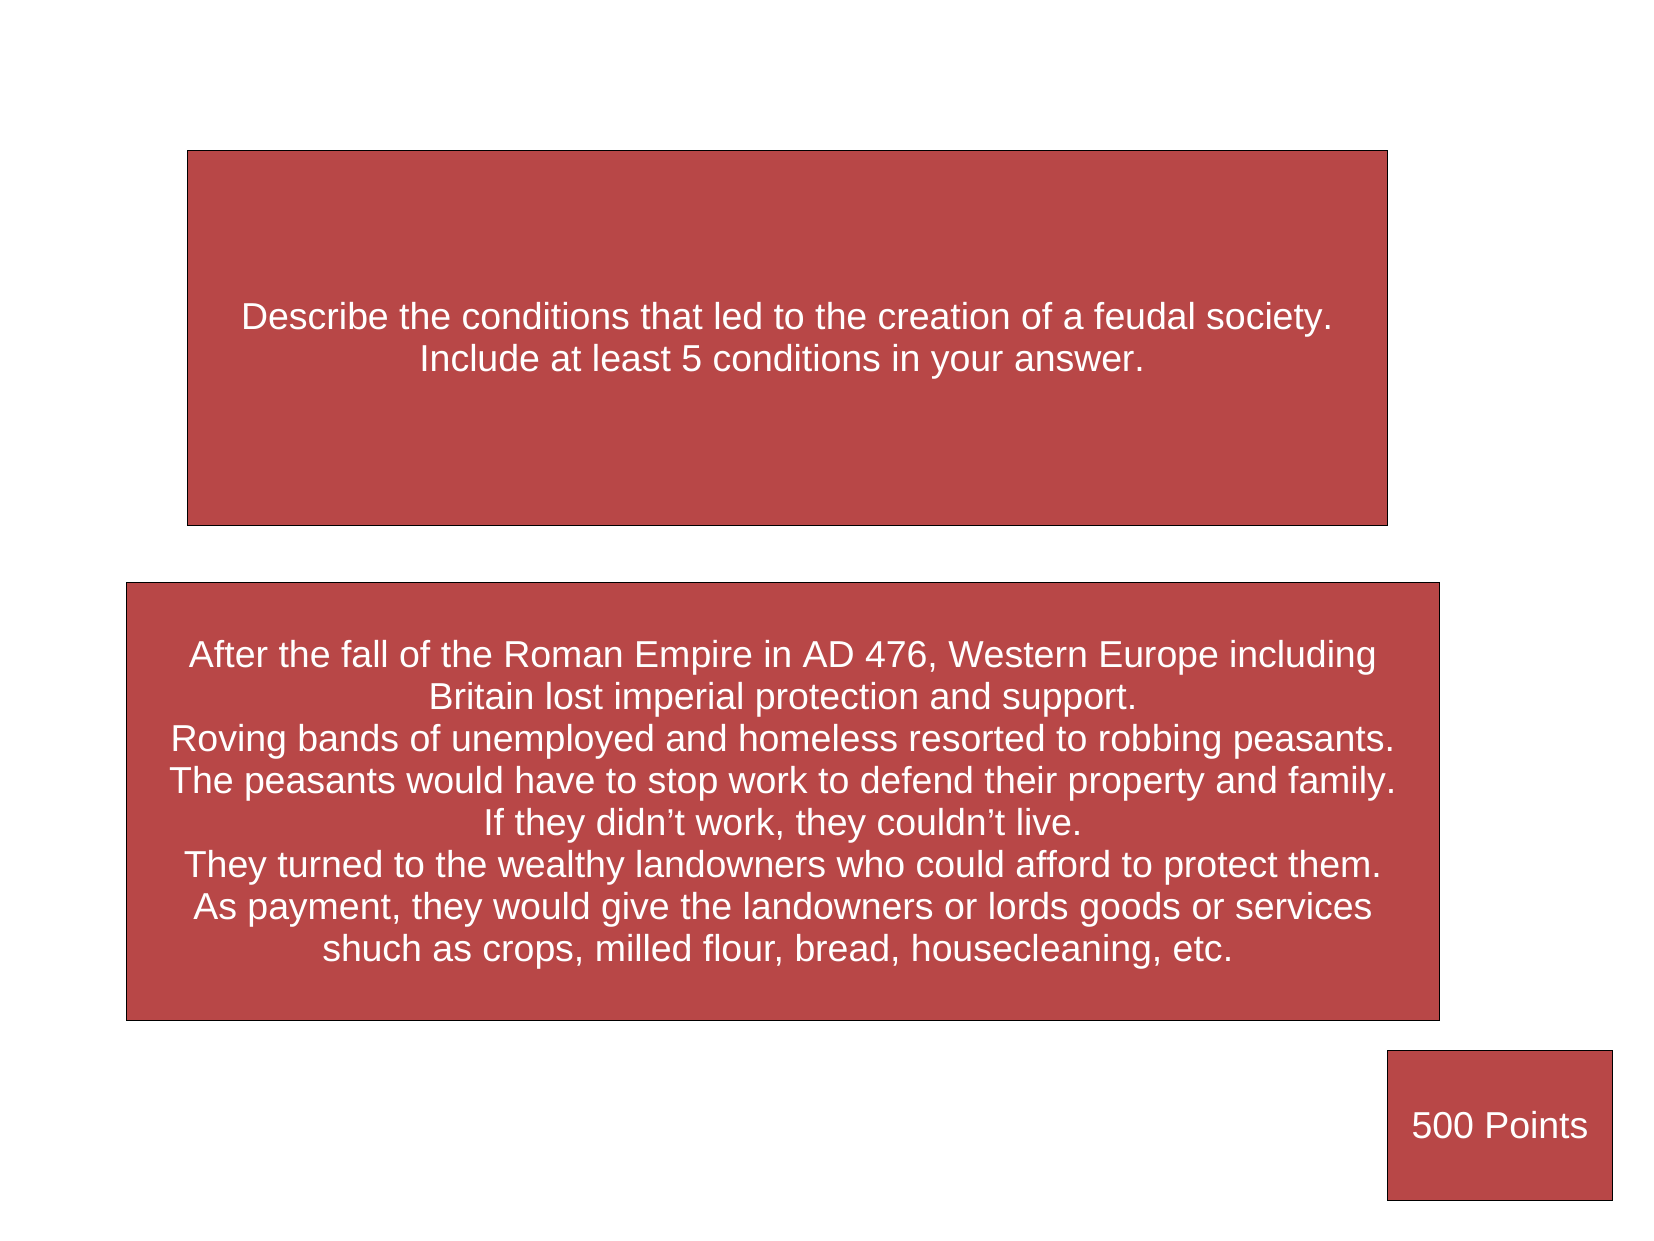

Describe the conditions that led to the creation of a feudal society. Include at least 5 conditions in your answer.
After the fall of the Roman Empire in AD 476, Western Europe including Britain lost imperial protection and support.
Roving bands of unemployed and homeless resorted to robbing peasants.
The peasants would have to stop work to defend their property and family.
If they didn’t work, they couldn’t live.
They turned to the wealthy landowners who could afford to protect them.
As payment, they would give the landowners or lords goods or services shuch as crops, milled flour, bread, housecleaning, etc.
500 Points